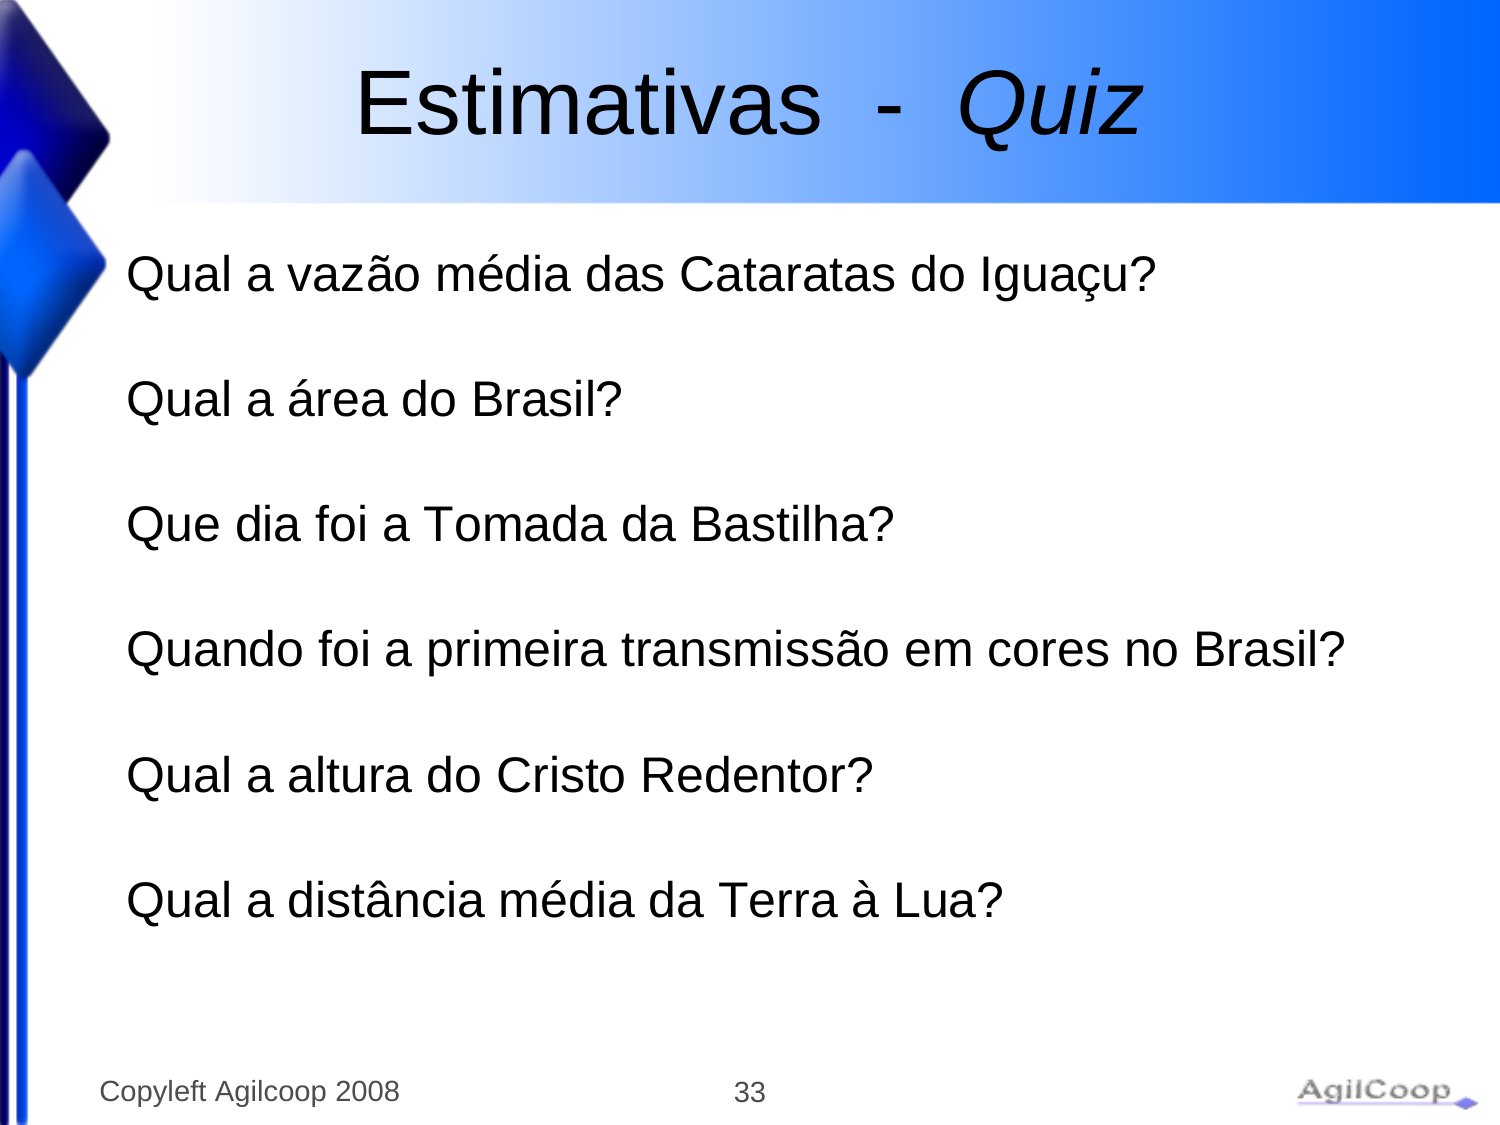

# Estimativas - Quiz
Qual a vazão média das Cataratas do Iguaçu?
Qual a área do Brasil?
Que dia foi a Tomada da Bastilha?
Quando foi a primeira transmissão em cores no Brasil?
Qual a altura do Cristo Redentor?
Qual a distância média da Terra à Lua?
33